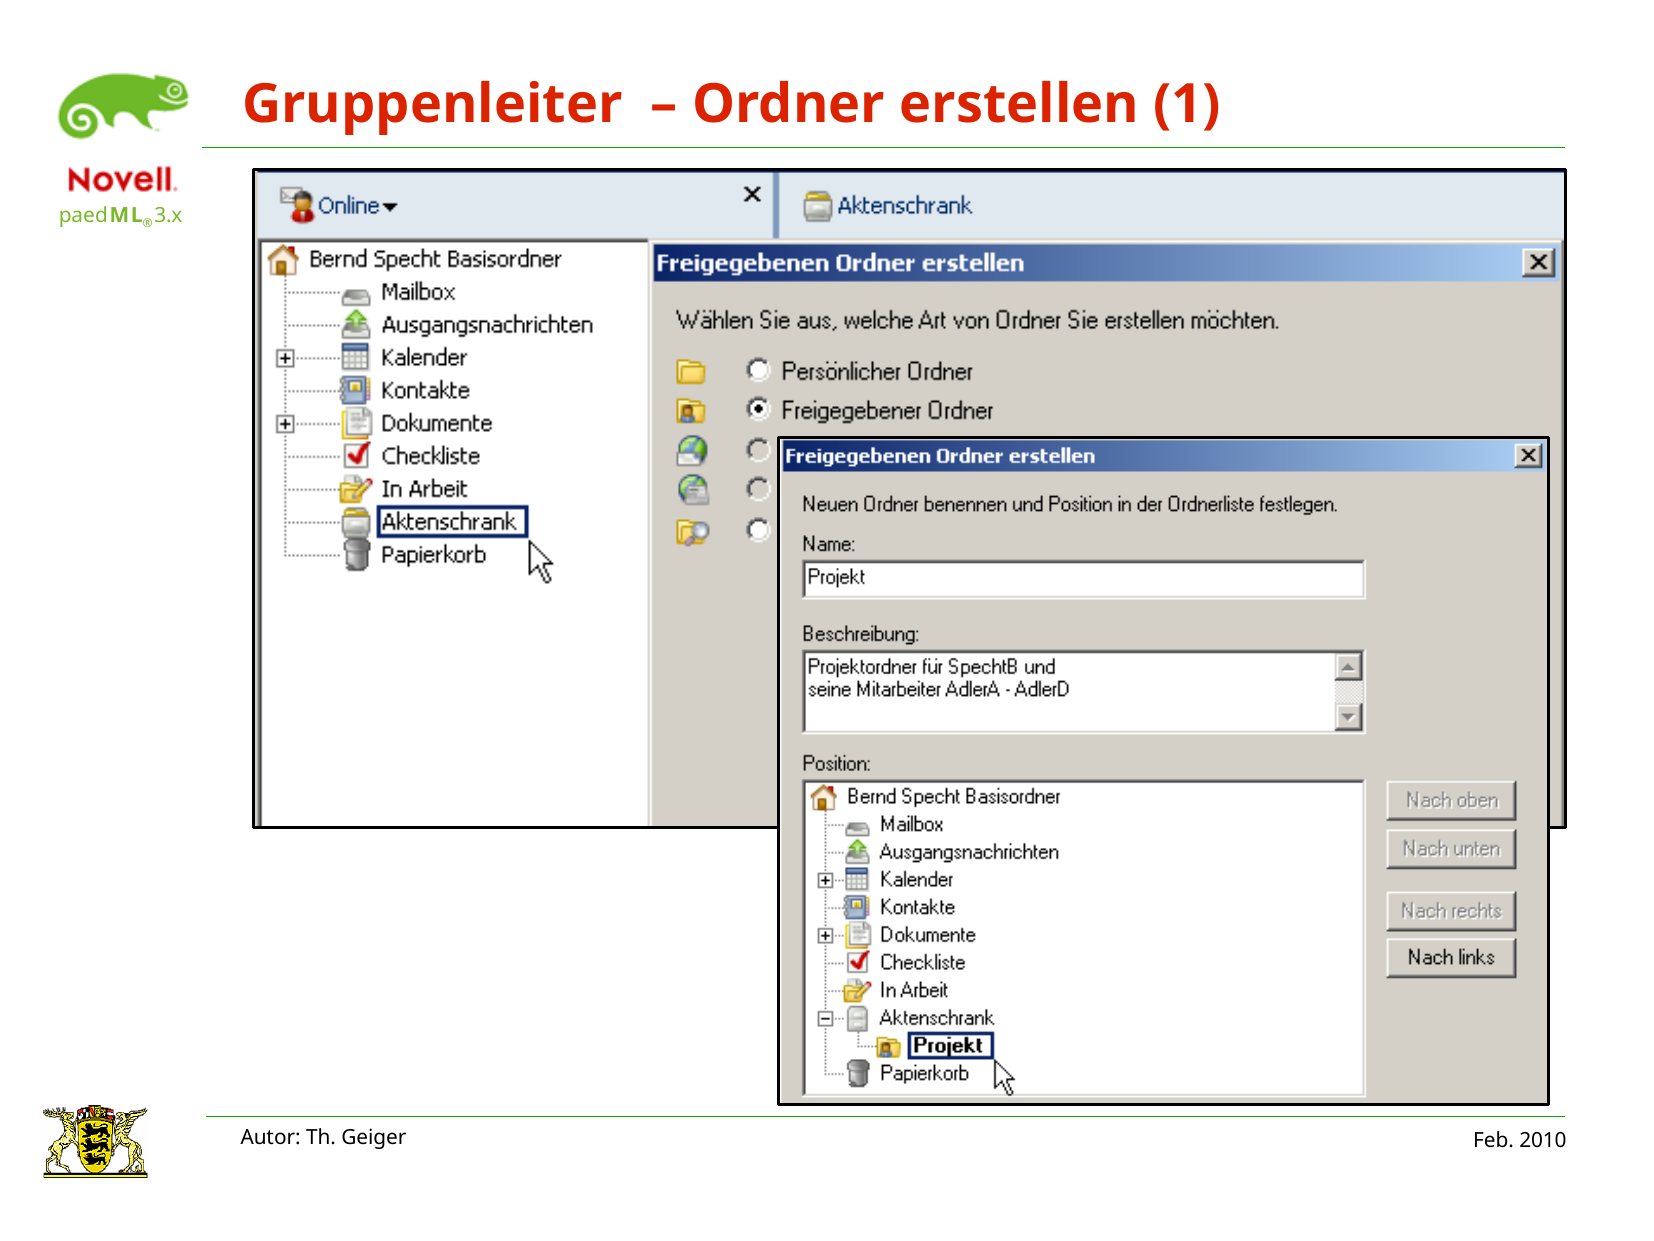

# Gruppenleiter – Ordner erstellen (1)
Autor: Th. Geiger
Feb. 2010